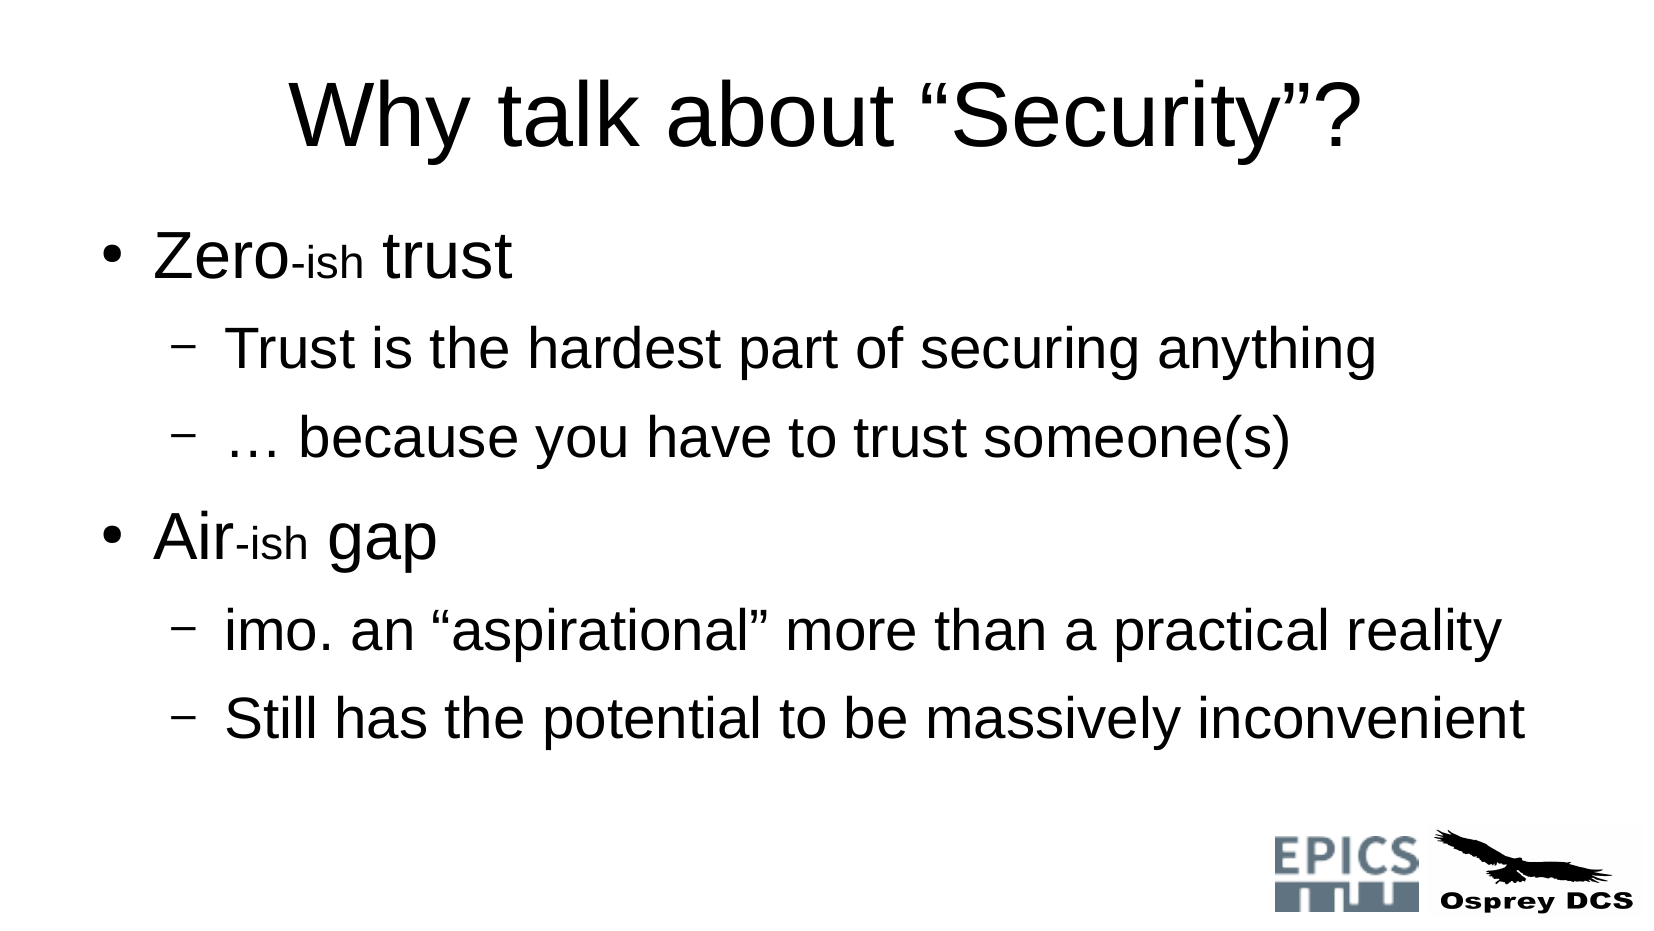

# Why talk about “Security”?
Zero-ish trust
Trust is the hardest part of securing anything
… because you have to trust someone(s)
Air-ish gap
imo. an “aspirational” more than a practical reality
Still has the potential to be massively inconvenient